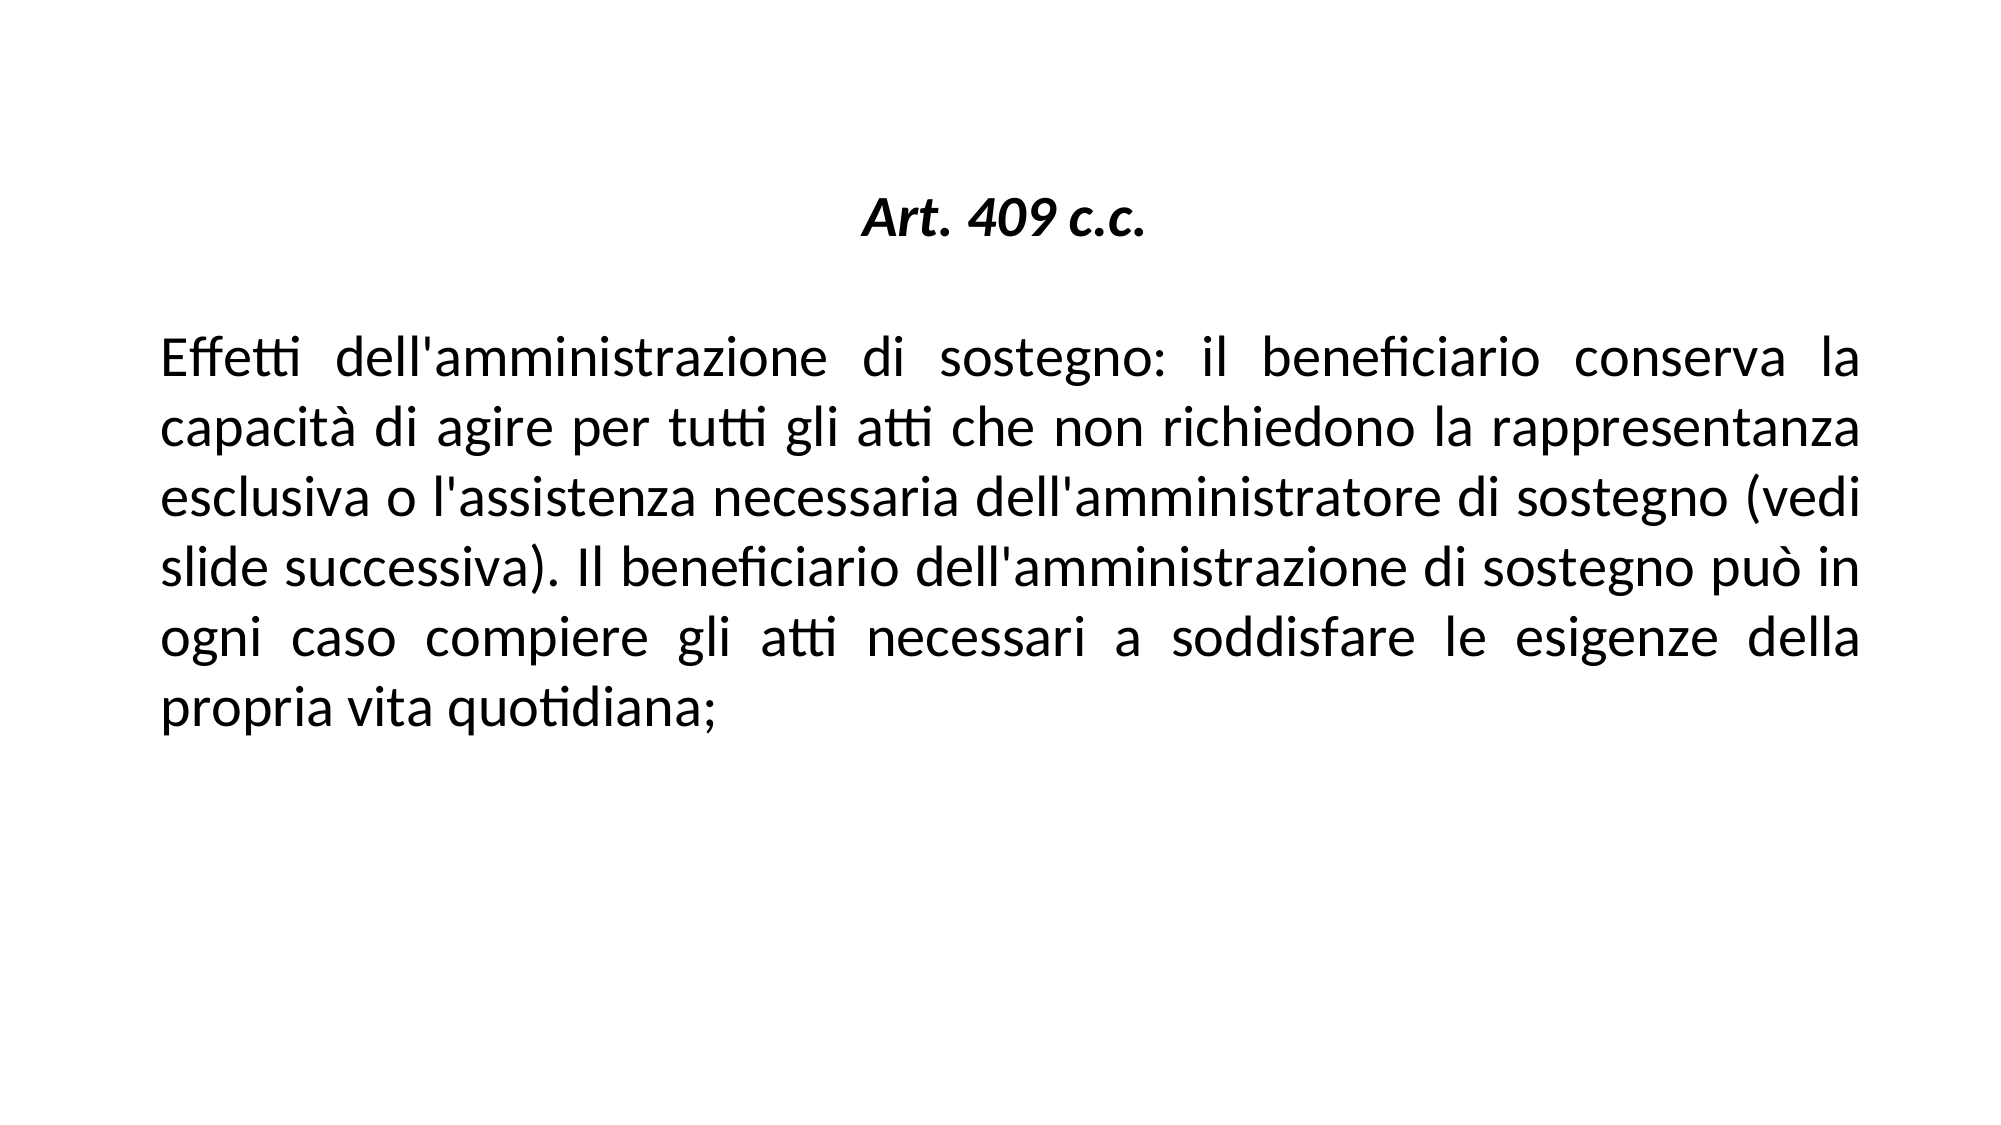

Art. 409 c.c.
Effetti dell'amministrazione di sostegno: il beneficiario conserva la capacità di agire per tutti gli atti che non richiedono la rappresentanza esclusiva o l'assistenza necessaria dell'amministratore di sostegno (vedi slide successiva). Il beneficiario dell'amministrazione di sostegno può in ogni caso compiere gli atti necessari a soddisfare le esigenze della propria vita quotidiana;